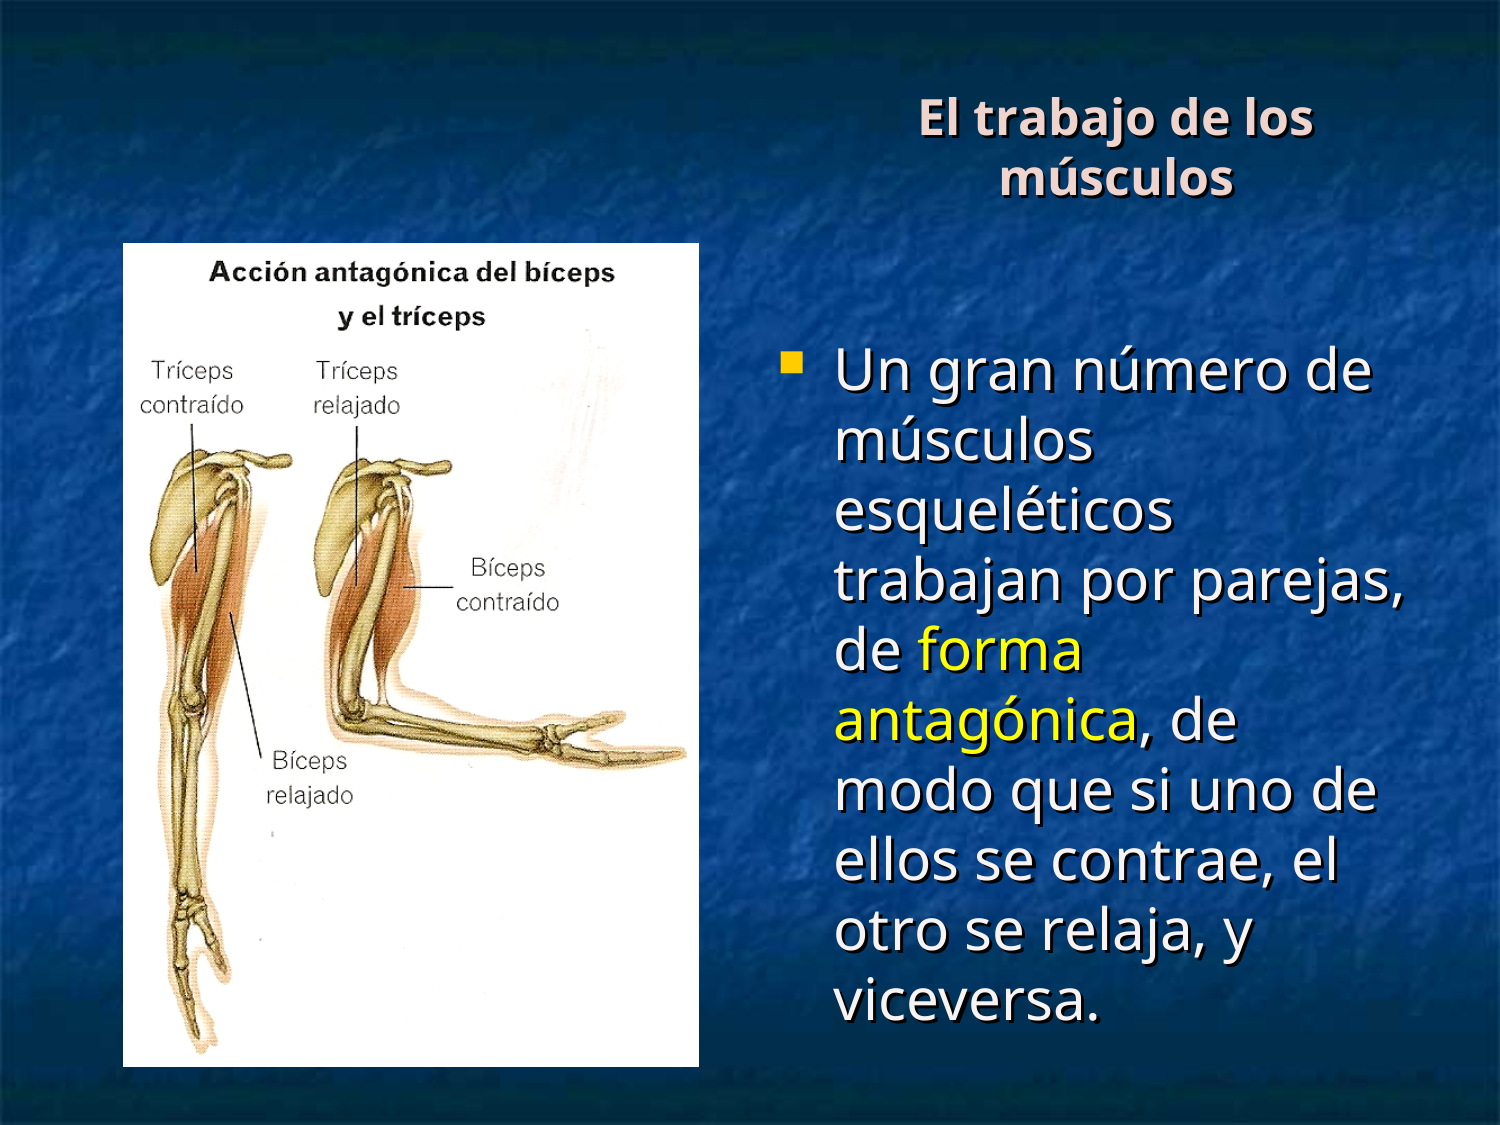

El trabajo de los músculos
# Un gran número de músculos esqueléticos trabajan por parejas, de forma antagónica, de modo que si uno de ellos se contrae, el otro se relaja, y viceversa.